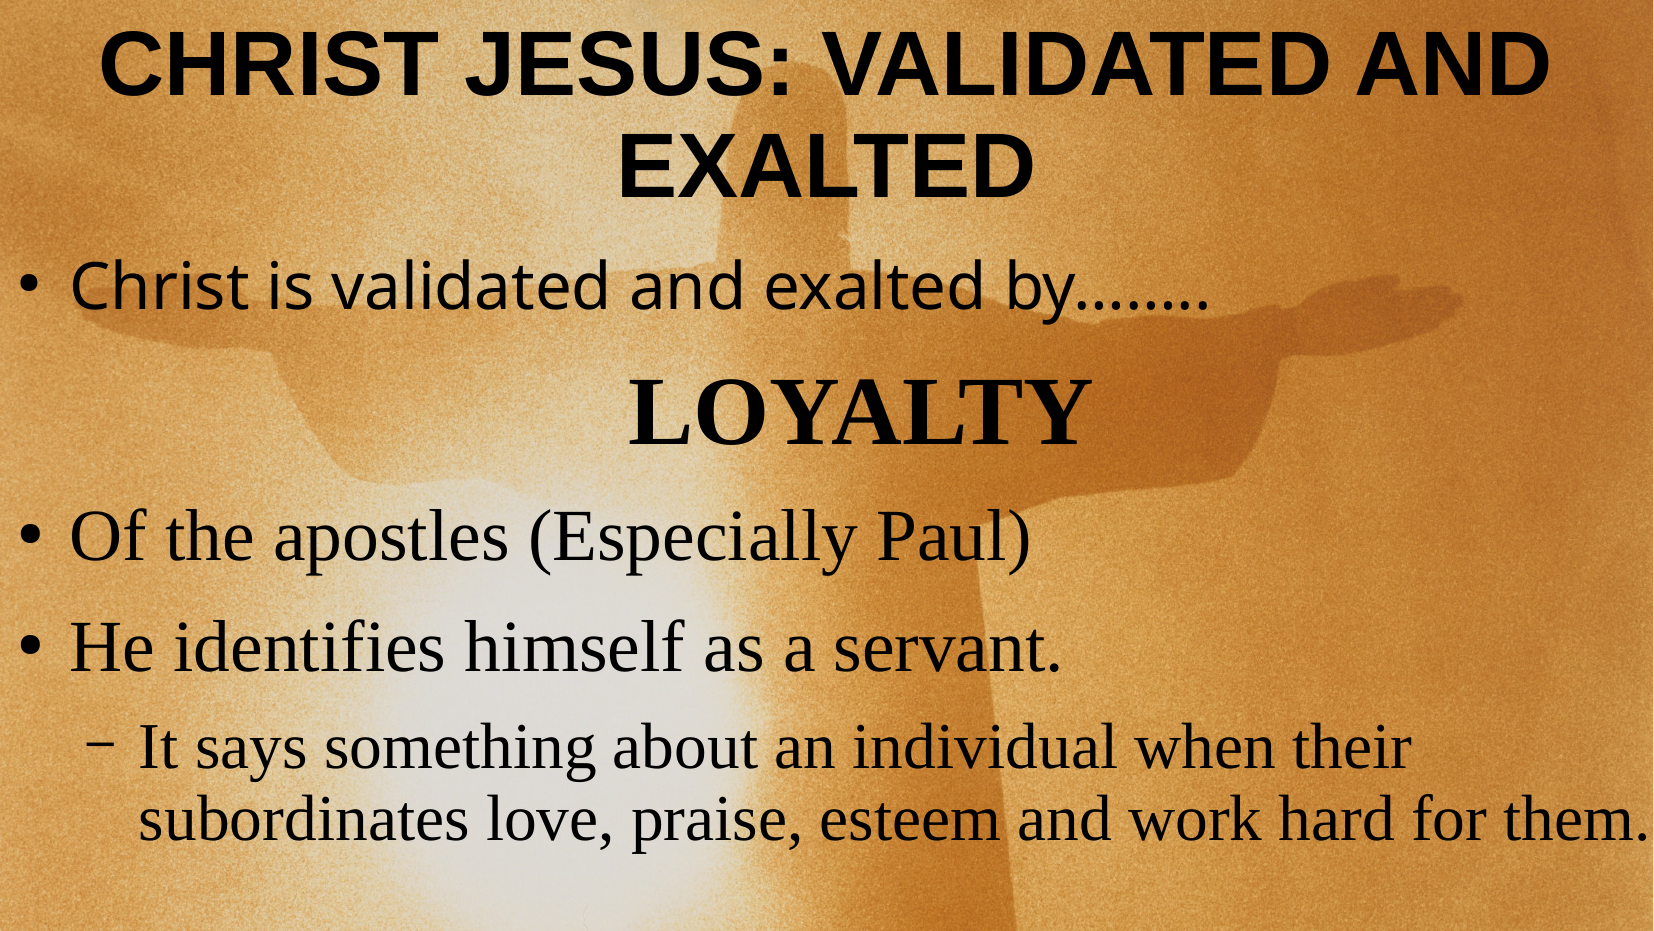

# CHRIST JESUS: VALIDATED AND EXALTED
Christ is validated and exalted by……..
LOYALTY
Of the apostles (Especially Paul)
He identifies himself as a servant.
It says something about an individual when their subordinates love, praise, esteem and work hard for them.